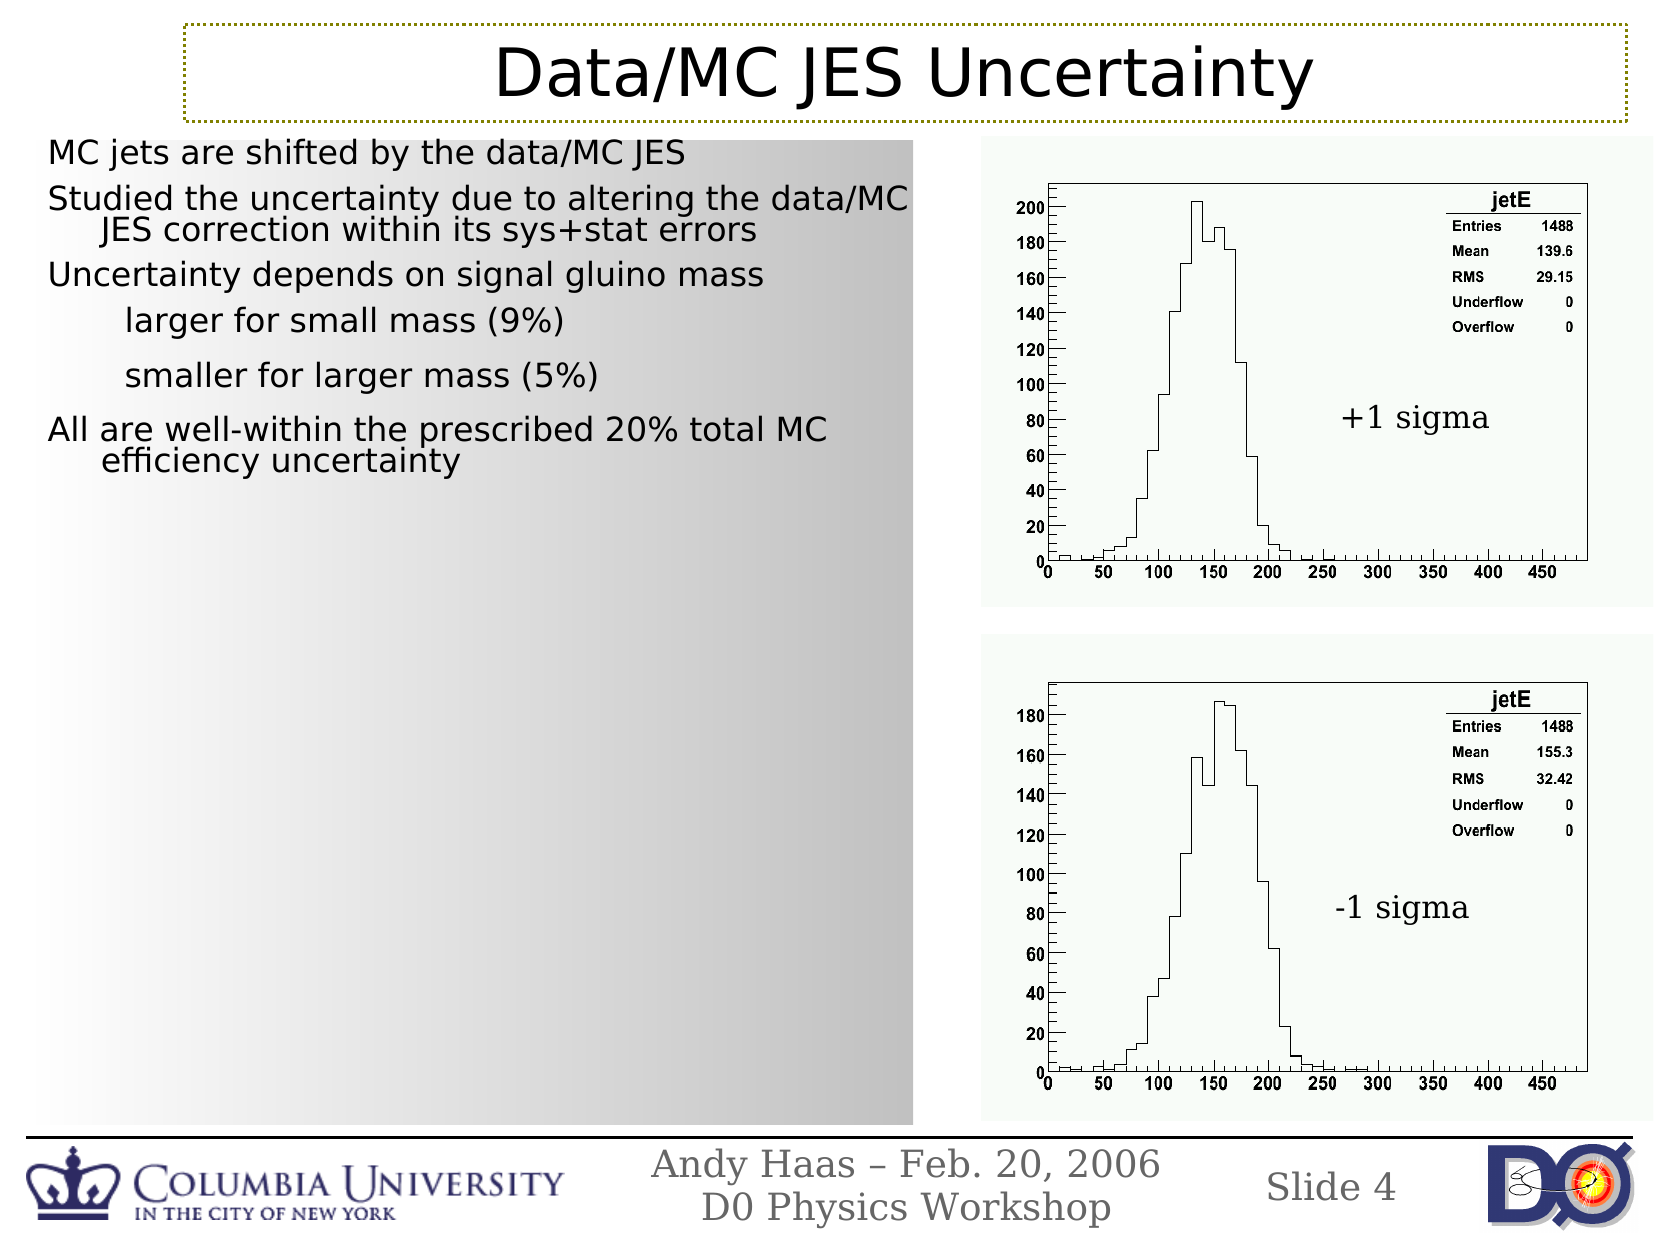

# Data/MC JES Uncertainty
MC jets are shifted by the data/MC JES
Studied the uncertainty due to altering the data/MC JES correction within its sys+stat errors
Uncertainty depends on signal gluino mass
larger for small mass (9%)
smaller for larger mass (5%)
All are well-within the prescribed 20% total MC efficiency uncertainty
+1 sigma
-1 sigma